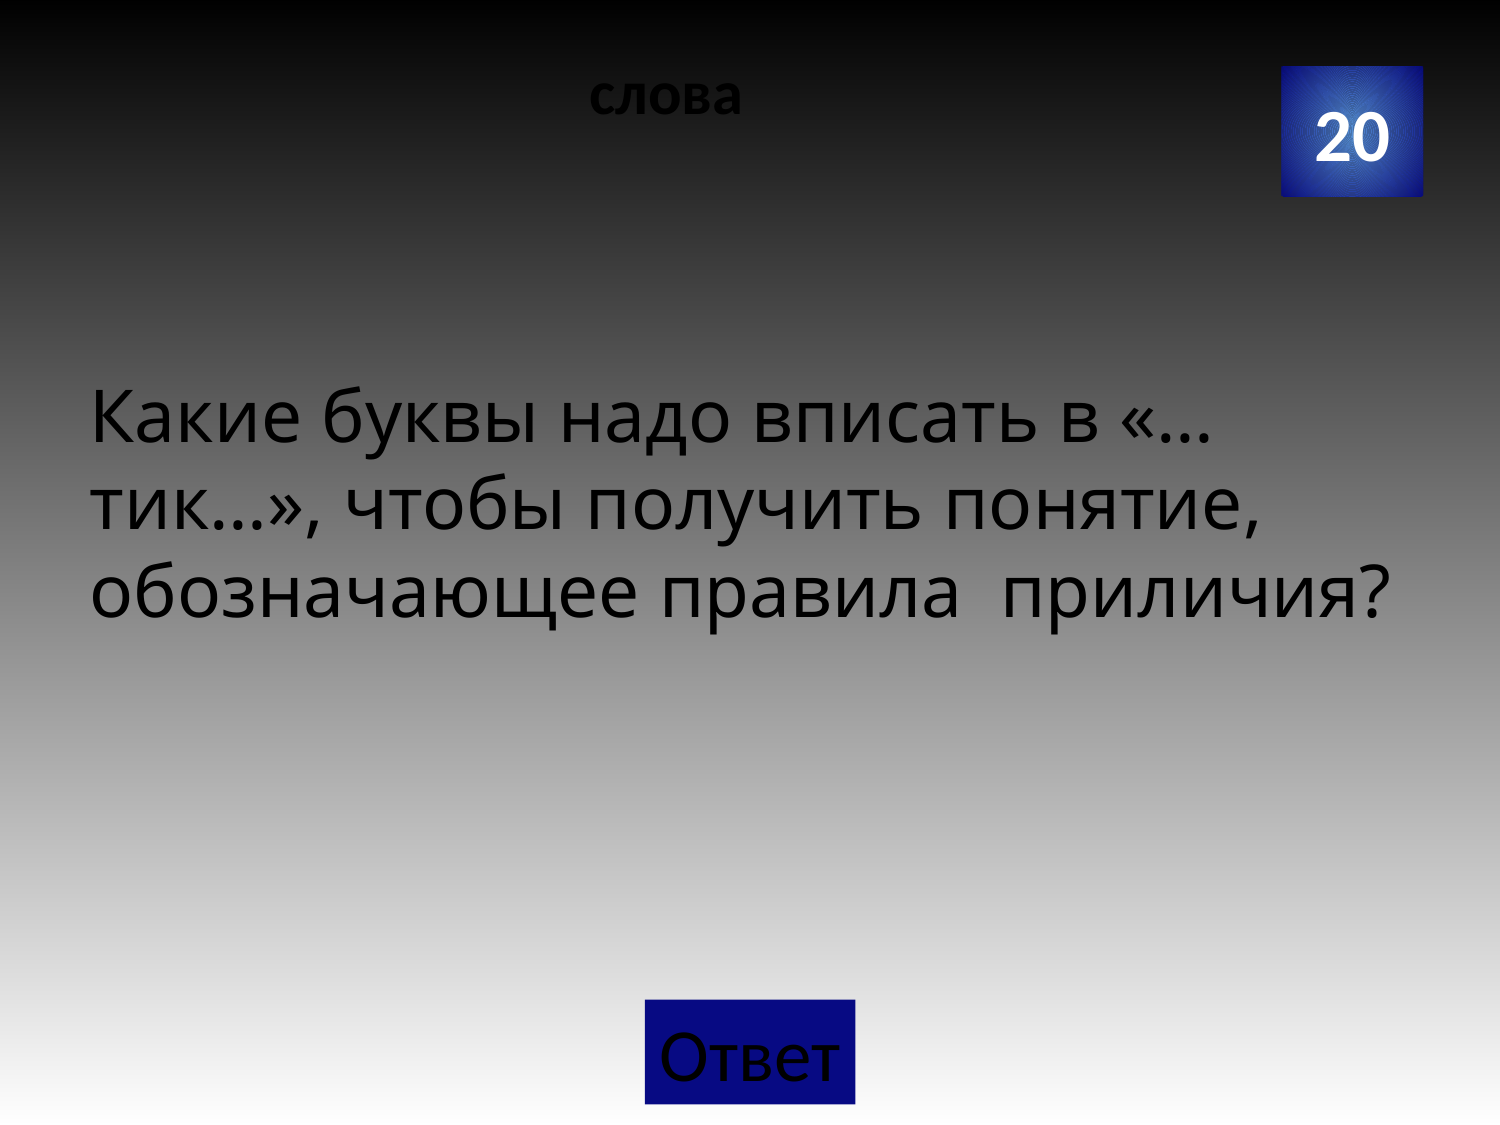

# слова
20
Какие буквы надо вписать в «…тик…», чтобы получить понятие, обозначающее правила приличия?